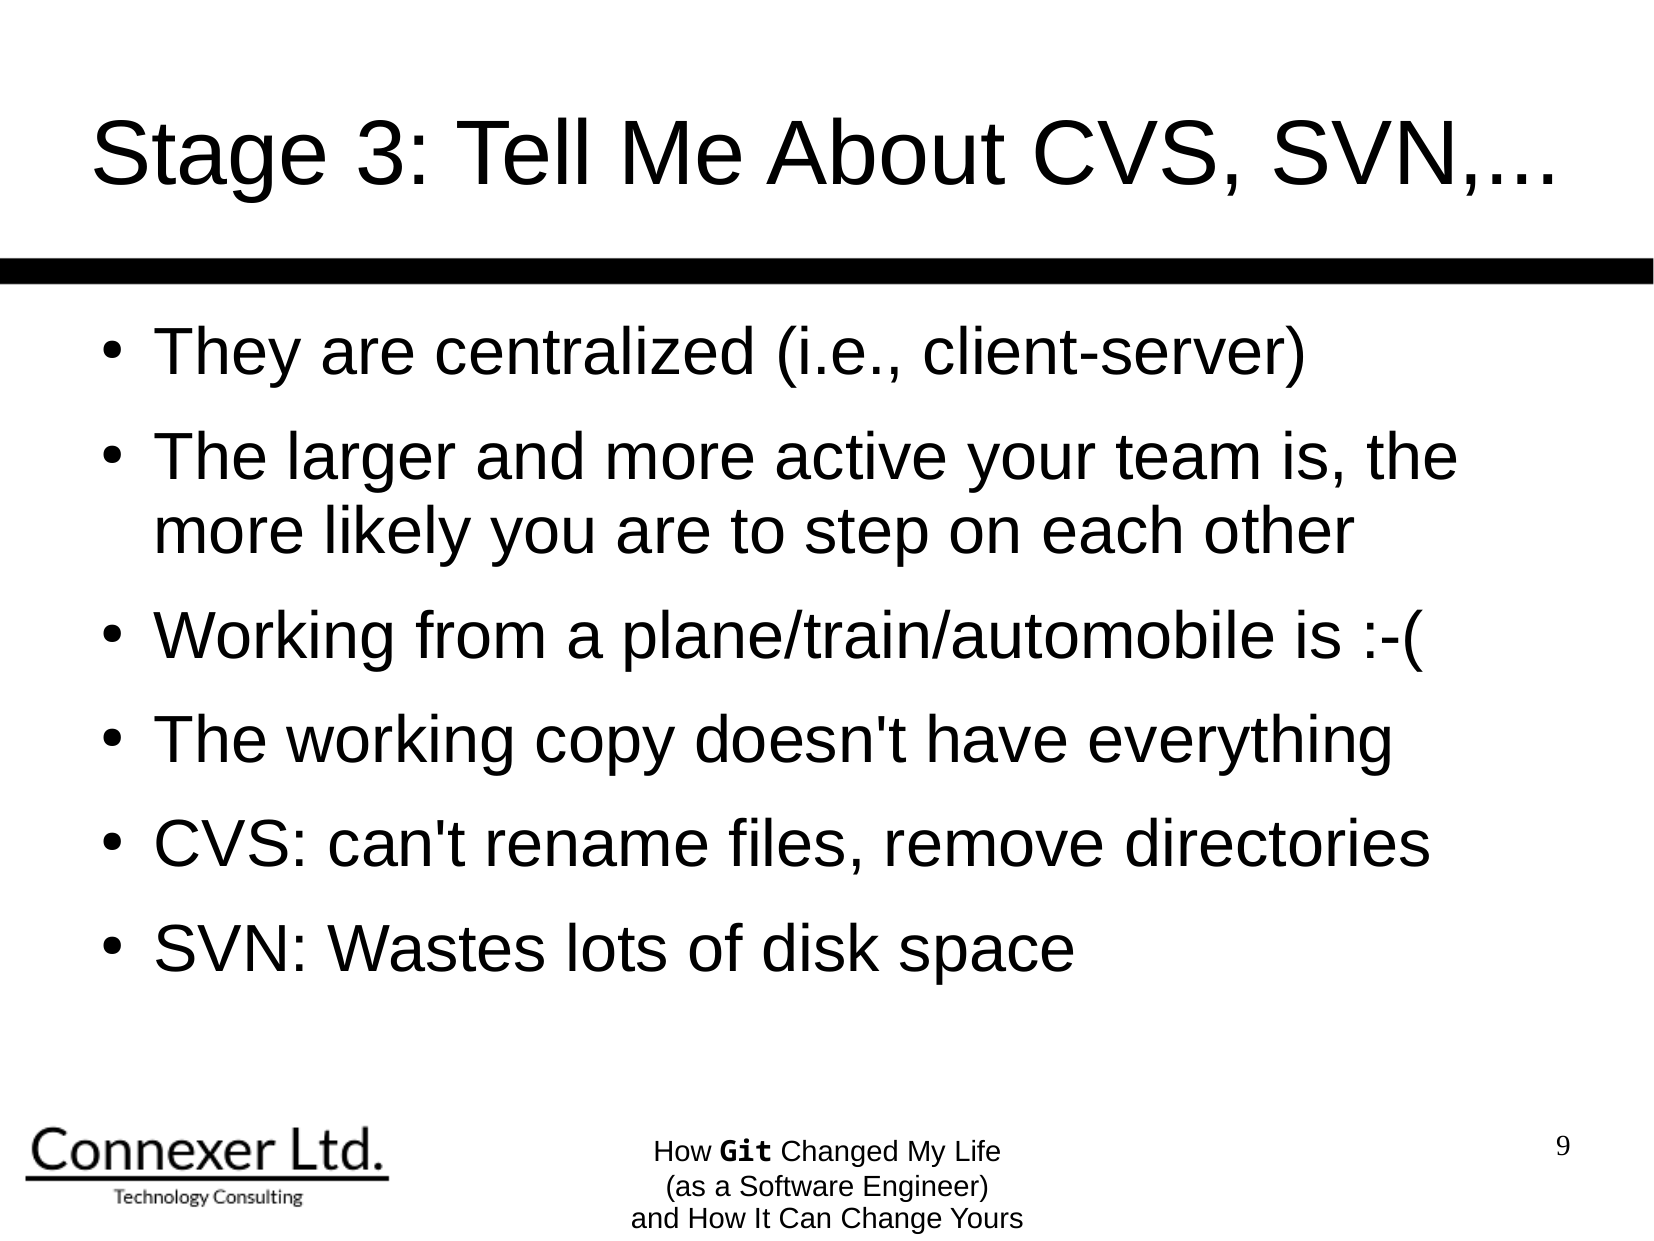

# Stage 3: Tell Me About CVS, SVN,...
They are centralized (i.e., client-server)
The larger and more active your team is, the more likely you are to step on each other
Working from a plane/train/automobile is :-(
The working copy doesn't have everything
CVS: can't rename files, remove directories
SVN: Wastes lots of disk space
9